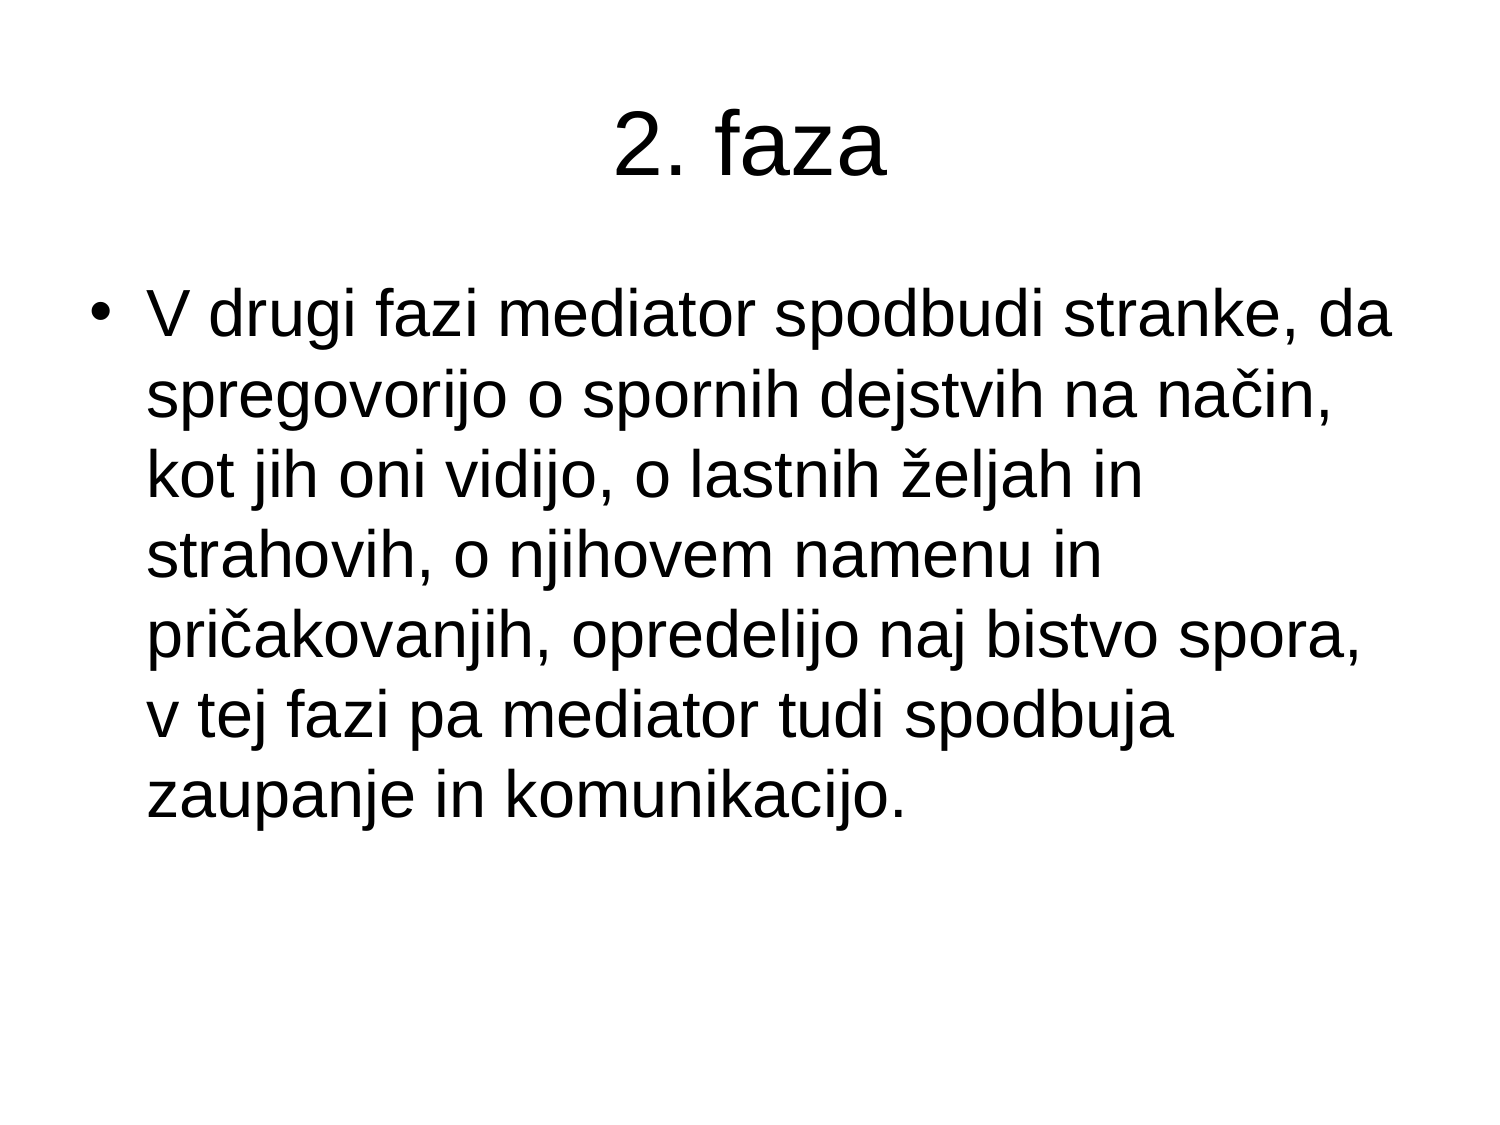

# 2. faza
V drugi fazi mediator spodbudi stranke, da spregovorijo o spornih dejstvih na način, kot jih oni vidijo, o lastnih željah in strahovih, o njihovem namenu in pričakovanjih, opredelijo naj bistvo spora, v tej fazi pa mediator tudi spodbuja zaupanje in komunikacijo.